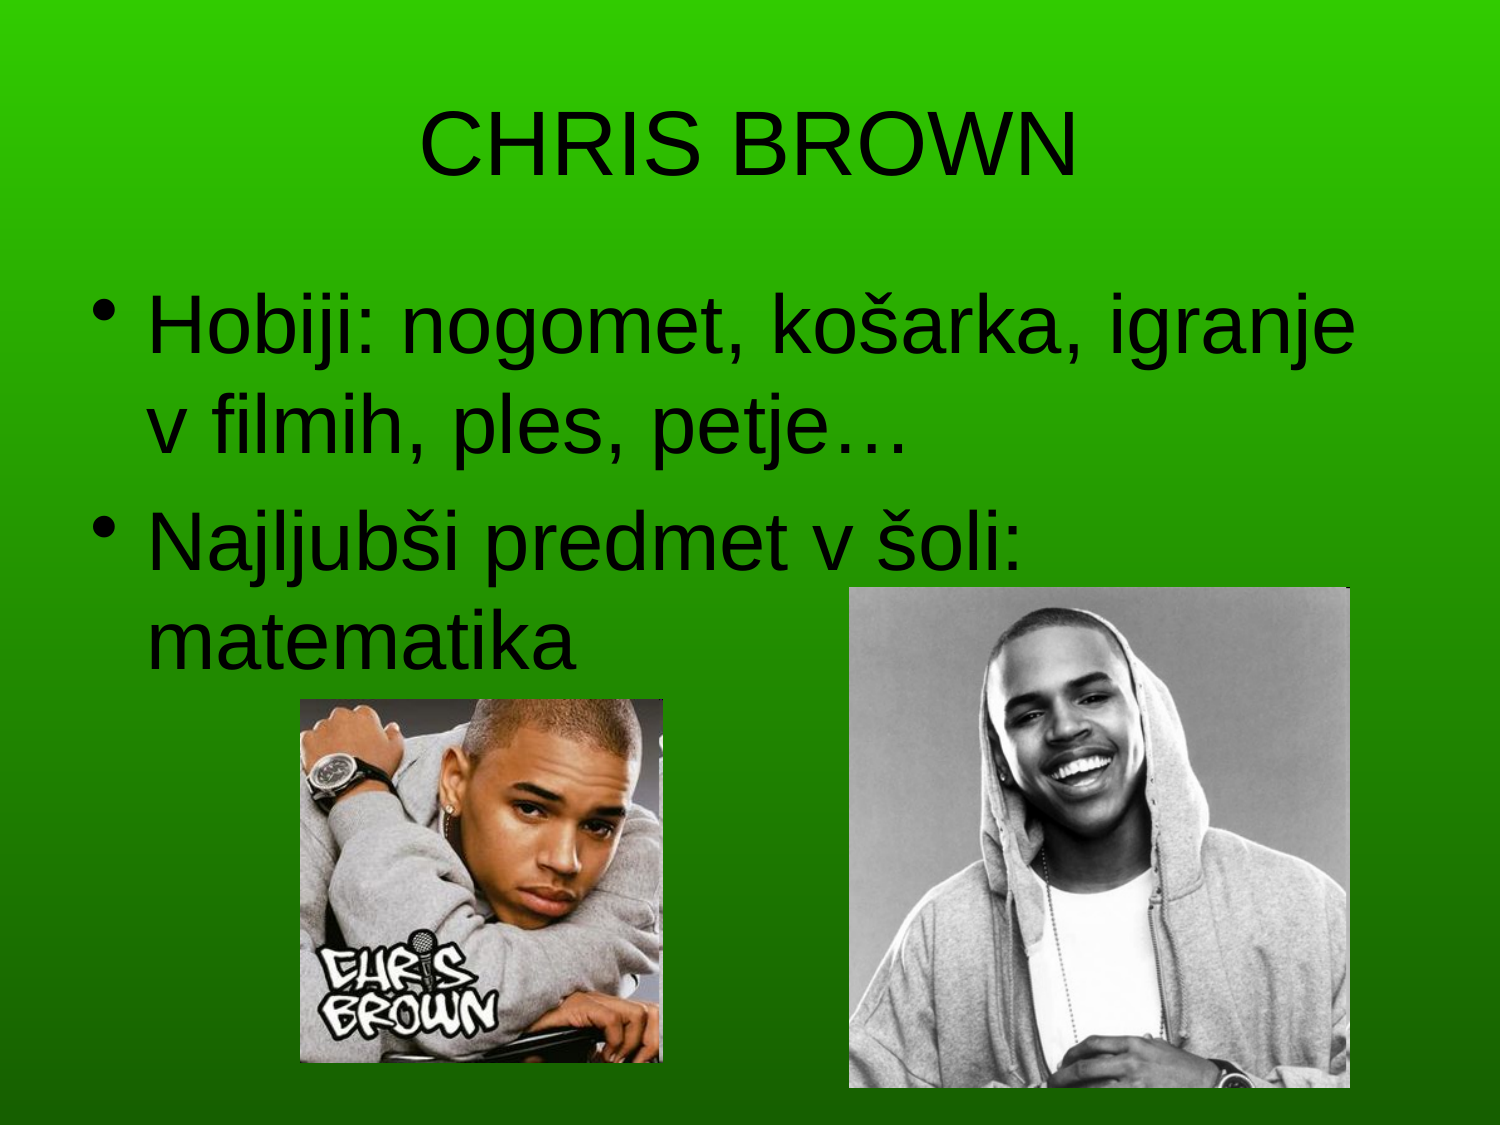

# CHRIS BROWN
Hobiji: nogomet, košarka, igranje v filmih, ples, petje…
Najljubši predmet v šoli: matematika